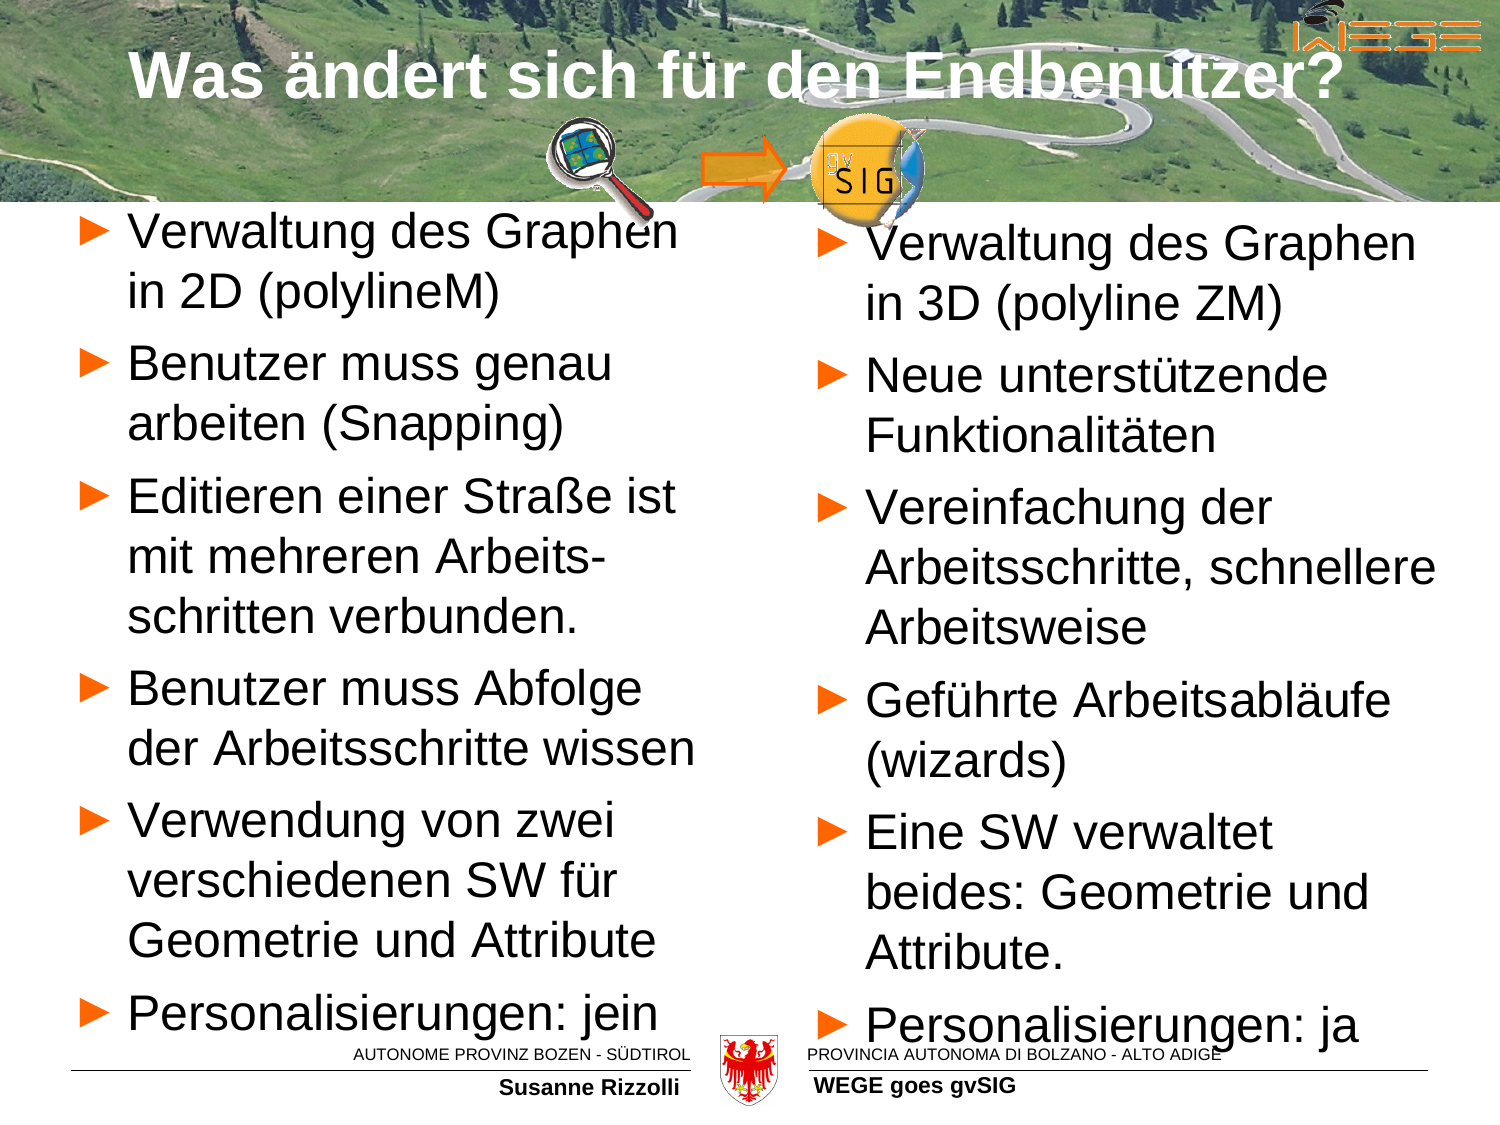

# Was ändert sich für den Endbenutzer?
Verwaltung des Graphen in 2D (polylineM)
Benutzer muss genau arbeiten (Snapping)
Editieren einer Straße ist mit mehreren Arbeits- schritten verbunden.
Benutzer muss Abfolge der Arbeitsschritte wissen
Verwendung von zwei verschiedenen SW für Geometrie und Attribute
Personalisierungen: jein
Verwaltung des Graphen in 3D (polyline ZM)
Neue unterstützende Funktionalitäten
Vereinfachung der Arbeitsschritte, schnellere Arbeitsweise
Geführte Arbeitsabläufe (wizards)
Eine SW verwaltet beides: Geometrie und Attribute.
Personalisierungen: ja